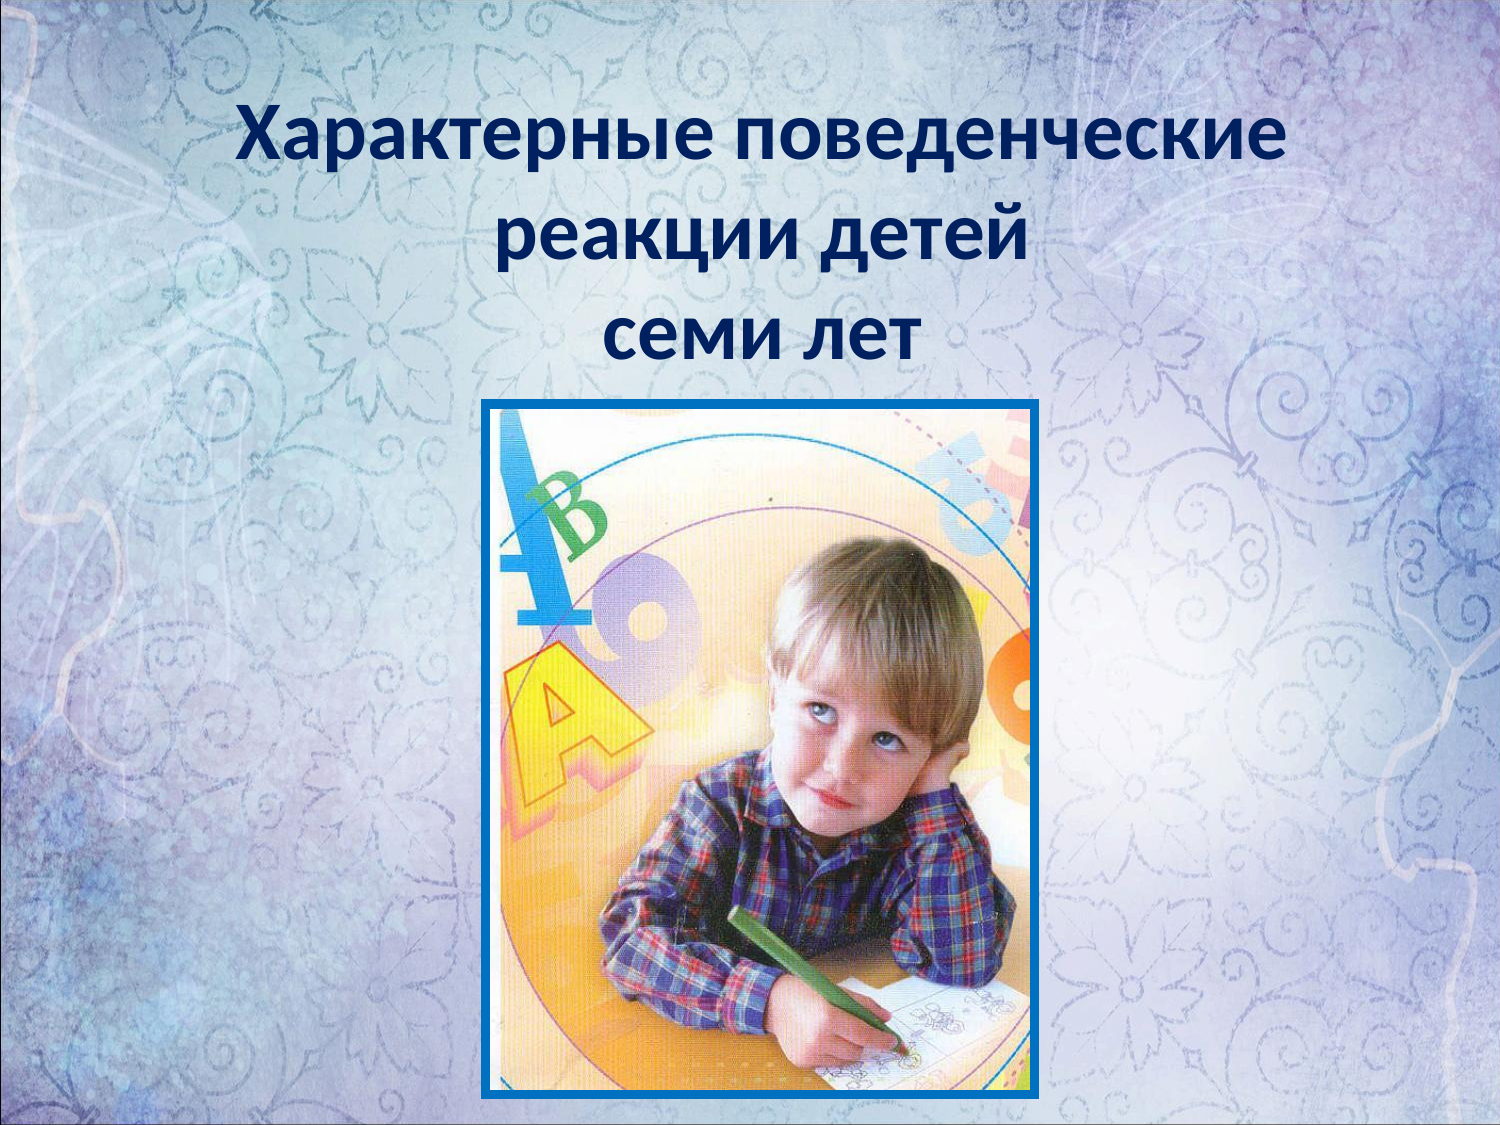

# Характерные поведенческие реакции детей семи лет